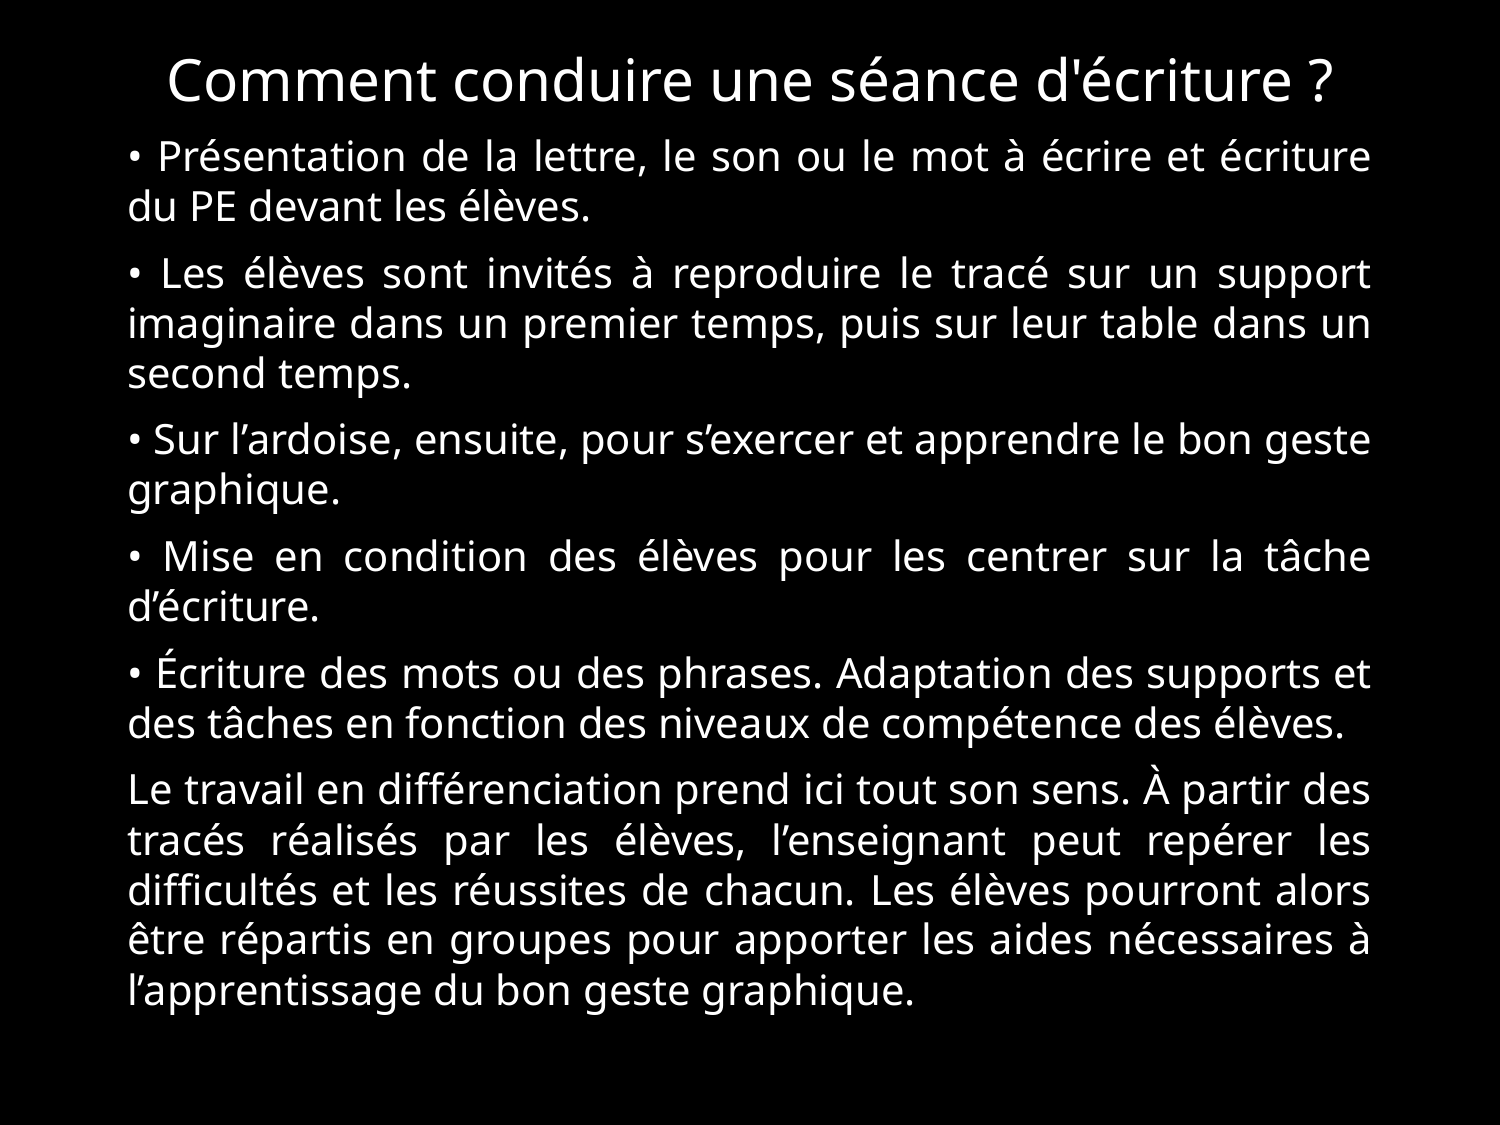

# Comment conduire une séance d'écriture ?
• Présentation de la lettre, le son ou le mot à écrire et écriture du PE devant les élèves.
• Les élèves sont invités à reproduire le tracé sur un support imaginaire dans un premier temps, puis sur leur table dans un second temps.
• Sur l’ardoise, ensuite, pour s’exercer et apprendre le bon geste graphique.
• Mise en condition des élèves pour les centrer sur la tâche d’écriture.
• Écriture des mots ou des phrases. Adaptation des supports et des tâches en fonction des niveaux de compétence des élèves.
Le travail en différenciation prend ici tout son sens. À partir des tracés réalisés par les élèves, l’enseignant peut repérer les difficultés et les réussites de chacun. Les élèves pourront alors être répartis en groupes pour apporter les aides nécessaires à l’apprentissage du bon geste graphique.